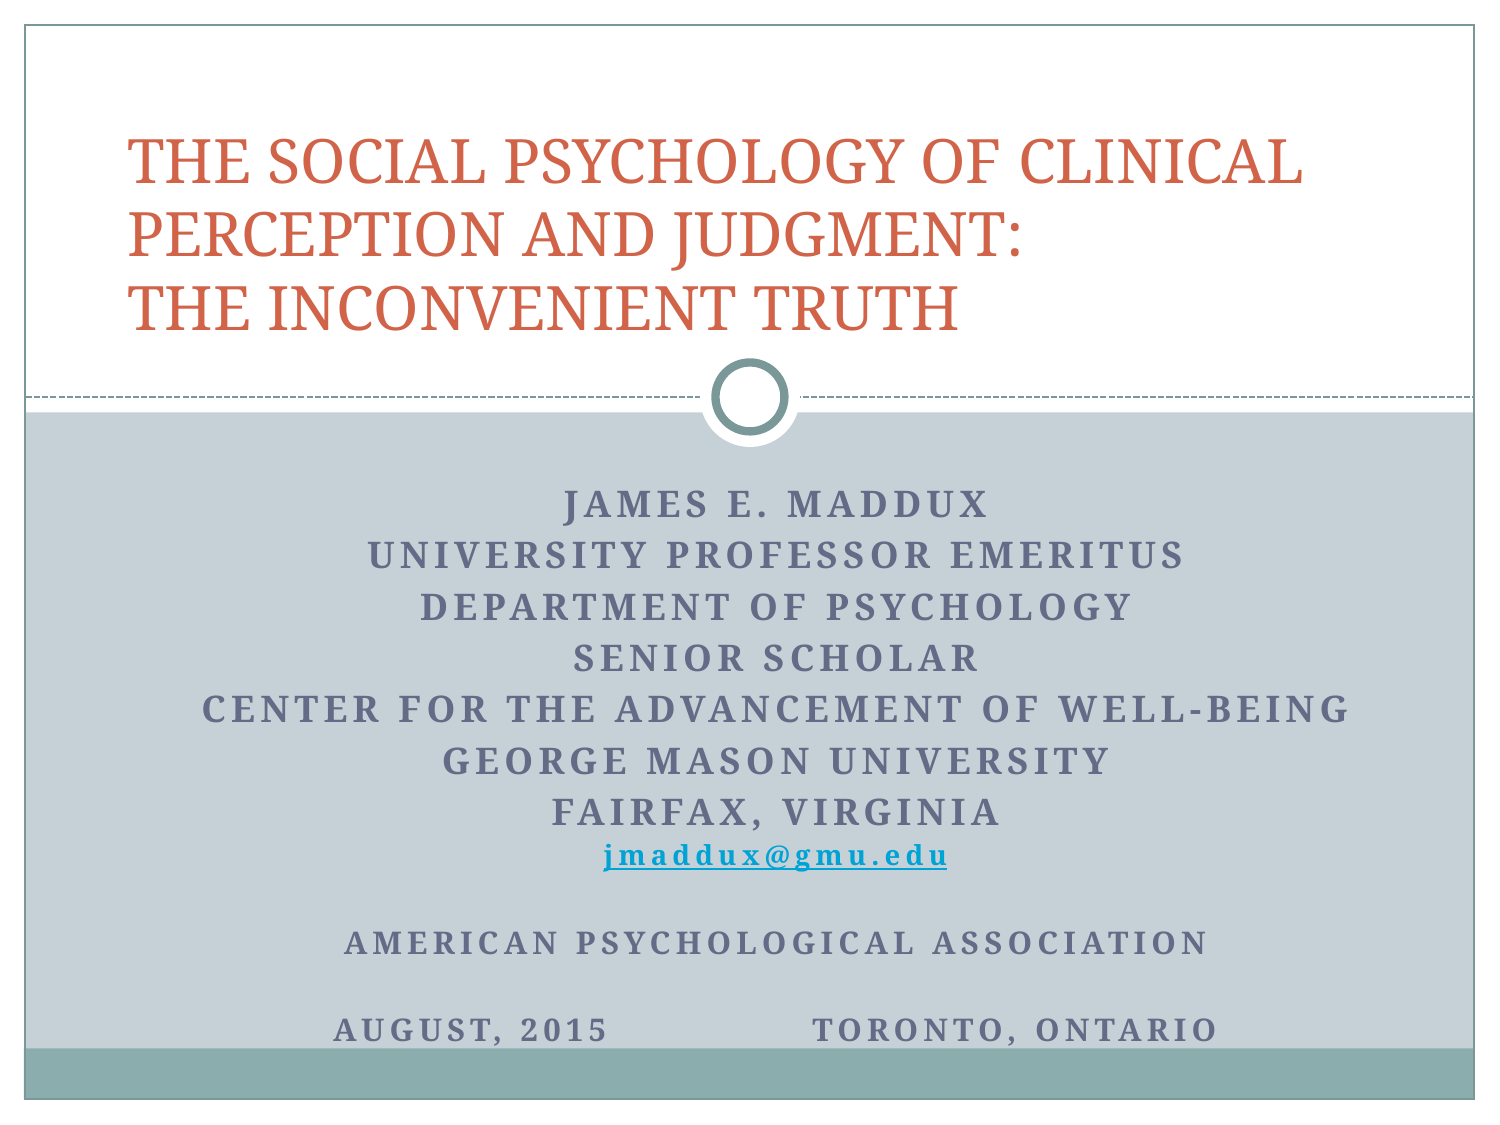

THE SOCIAL PSYCHOLOGY OF CLINICAL PERCEPTION AND JUDGMENT:
THE INCONVENIENT TRUTH
# JAMES E. MADDUX
UNIVERSITY PROFESSOR EMERITUS
DEPARTMENT OF PSYCHOLOGY
SENIOR SCHOLAR
CENTER FOR THE ADVANCEMENT OF WELL-BEING
GEORGE MASON UNIVERSITY
FAIRFAX, VIRGINIA
jmaddux@gmu.edu
AMERICAN PSYCHOLOGICAL ASSOCIATION
AUGUST, 2015 TORONTO, ONTARIO